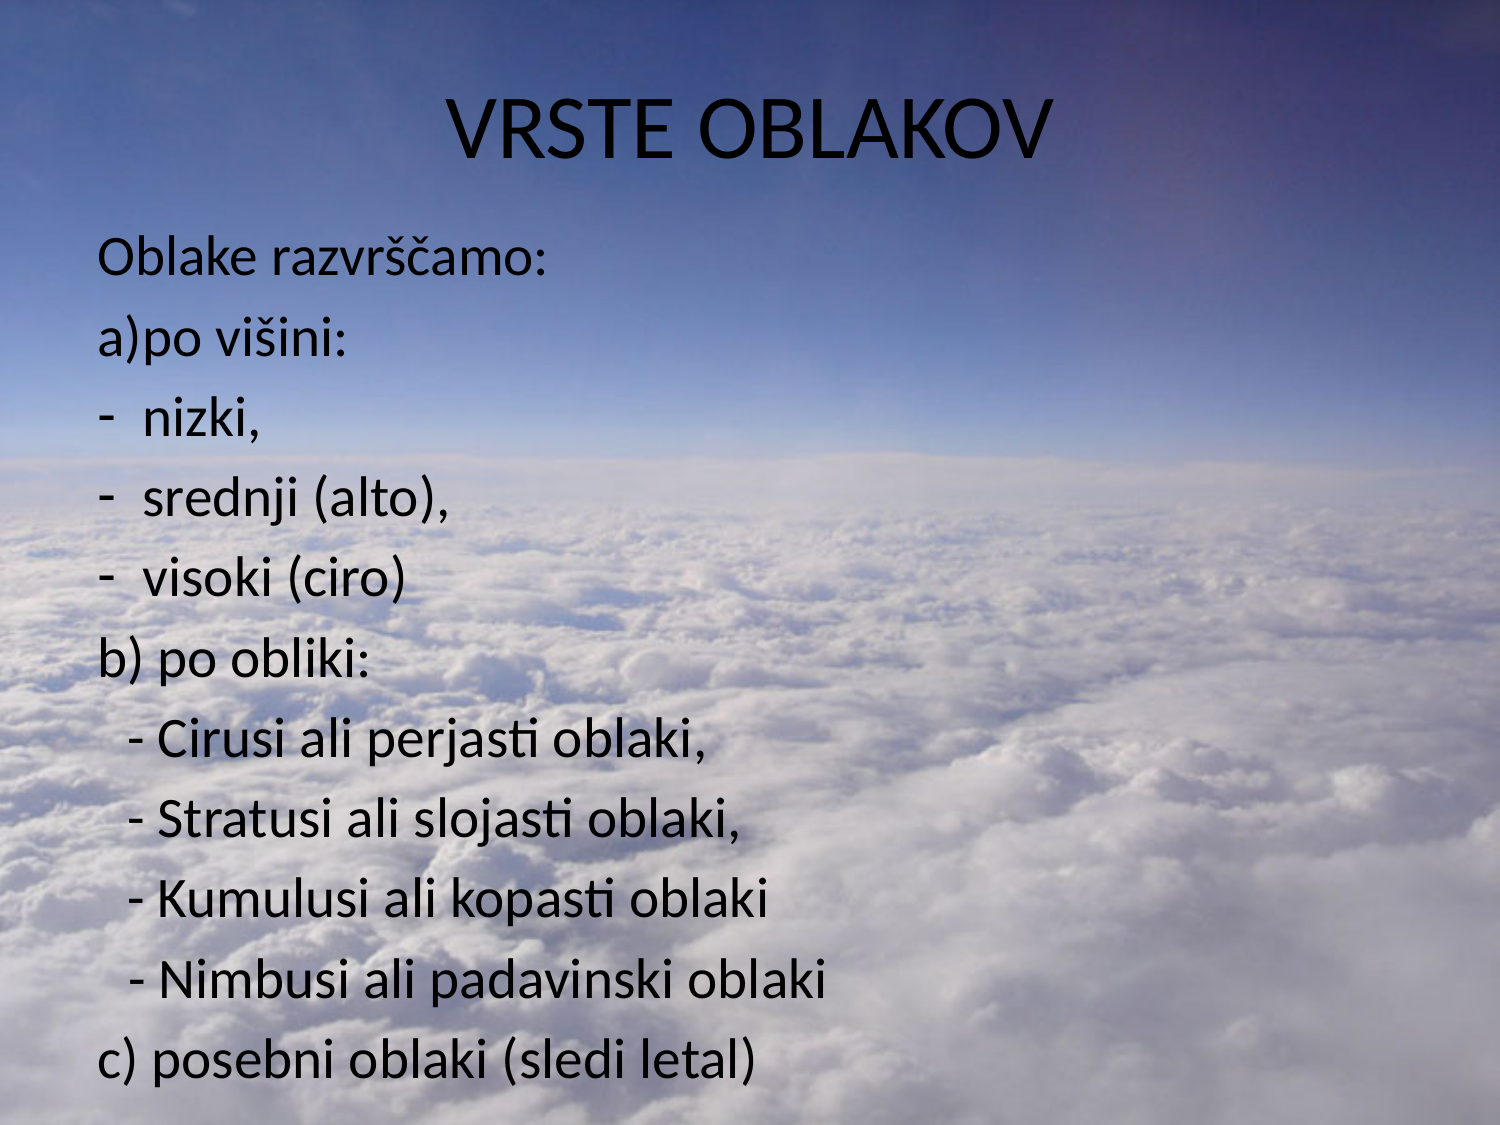

# VRSTE OBLAKOV
Oblake razvrščamo:
po višini:
nizki,
srednji (alto),
visoki (ciro)
b) po obliki:
	- Cirusi ali perjasti oblaki,
	- Stratusi ali slojasti oblaki,
	- Kumulusi ali kopasti oblaki
- Nimbusi ali padavinski oblaki
c) posebni oblaki (sledi letal)